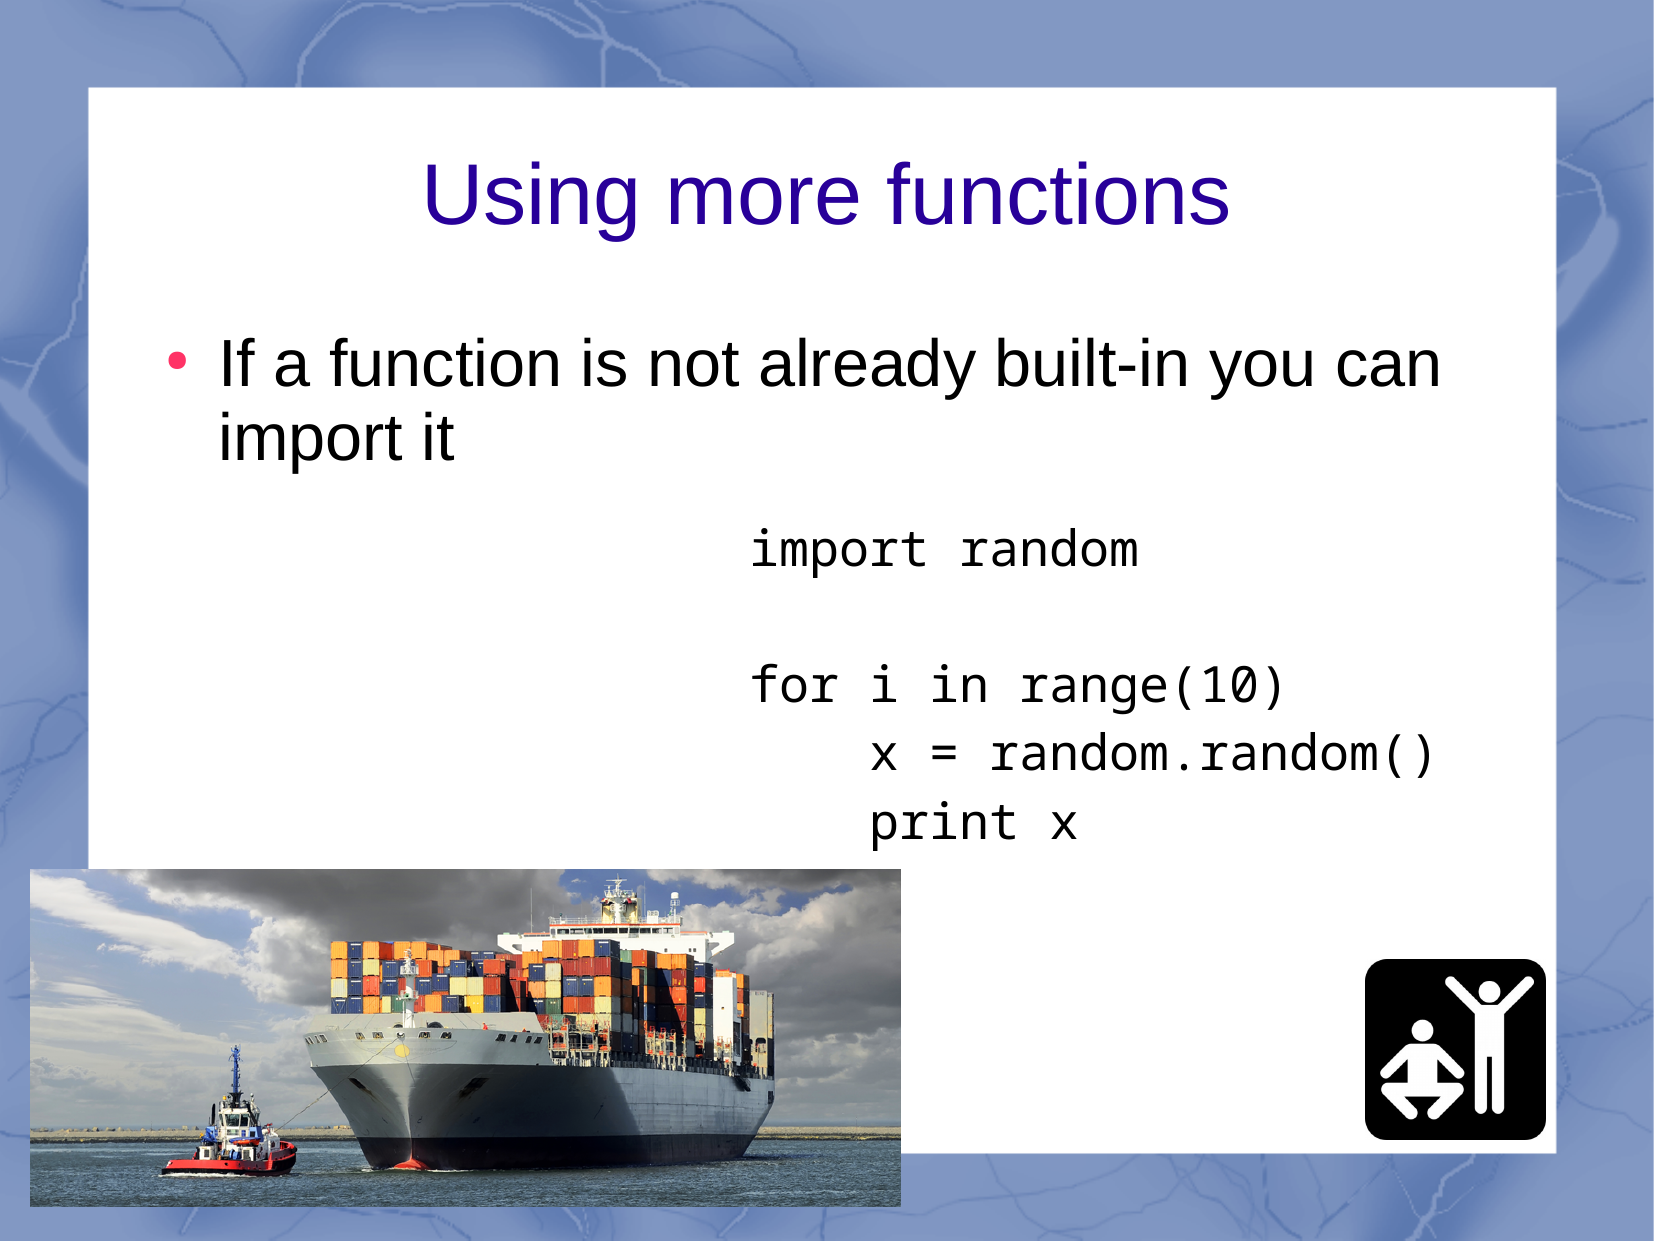

# Using more functions
If a function is not already built-in you can import it
import random
for i in range(10)
 x = random.random()
 print x